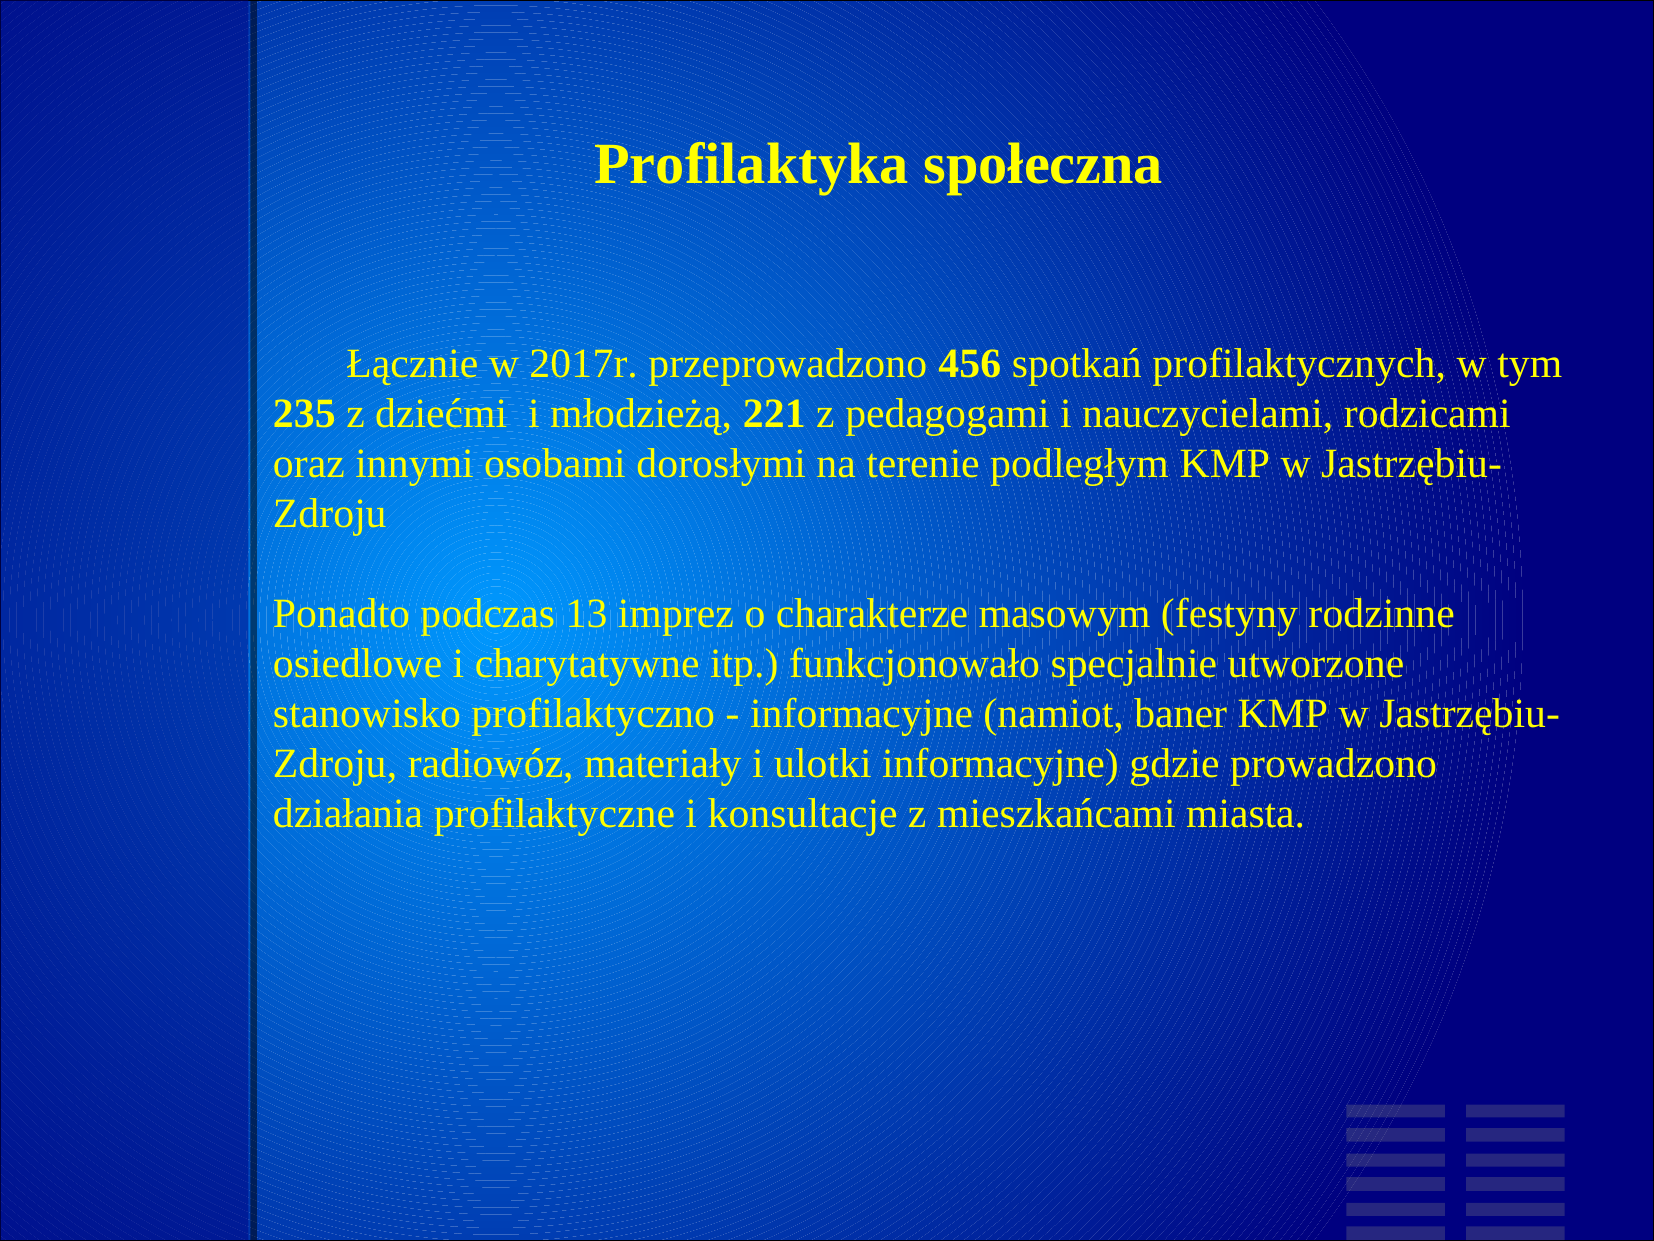

Profilaktyka społeczna
 	Łącznie w 2017r. przeprowadzono 456 spotkań profilaktycznych, w tym 235 z dziećmi i młodzieżą, 221 z pedagogami i nauczycielami, rodzicami oraz innymi osobami dorosłymi na terenie podległym KMP w Jastrzębiu-Zdroju
Ponadto podczas 13 imprez o charakterze masowym (festyny rodzinne osiedlowe i charytatywne itp.) funkcjonowało specjalnie utworzone stanowisko profilaktyczno - informacyjne (namiot, baner KMP w Jastrzębiu-Zdroju, radiowóz, materiały i ulotki informacyjne) gdzie prowadzono działania profilaktyczne i konsultacje z mieszkańcami miasta.